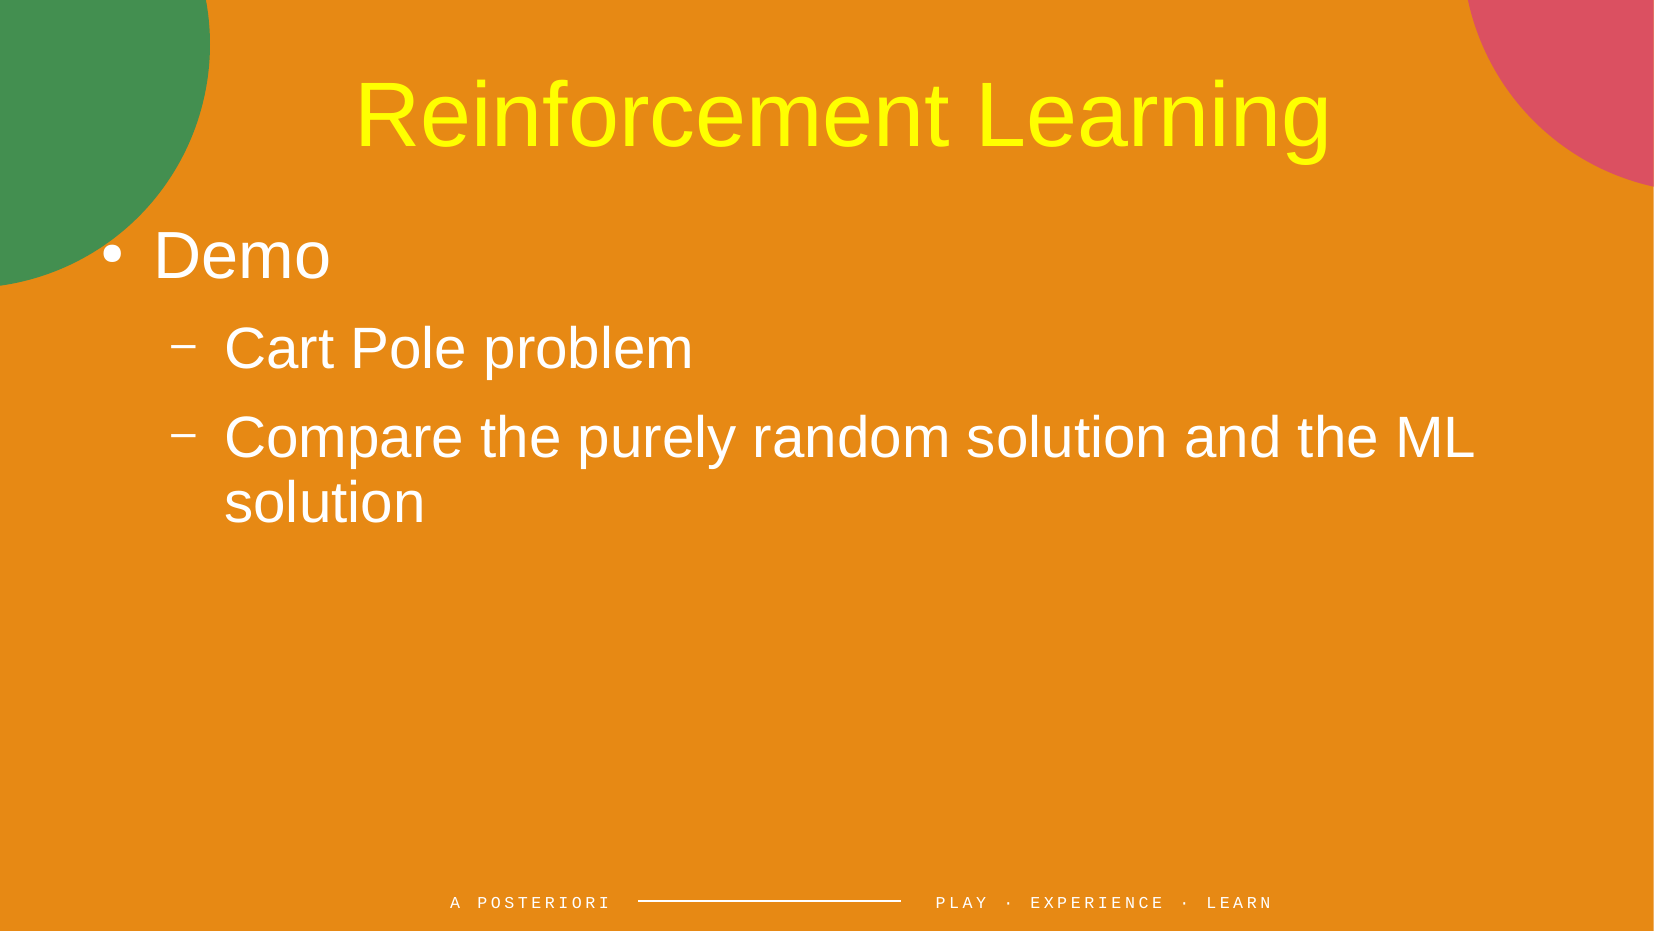

# Reinforcement Learning
Demo
Cart Pole problem
Compare the purely random solution and the ML solution